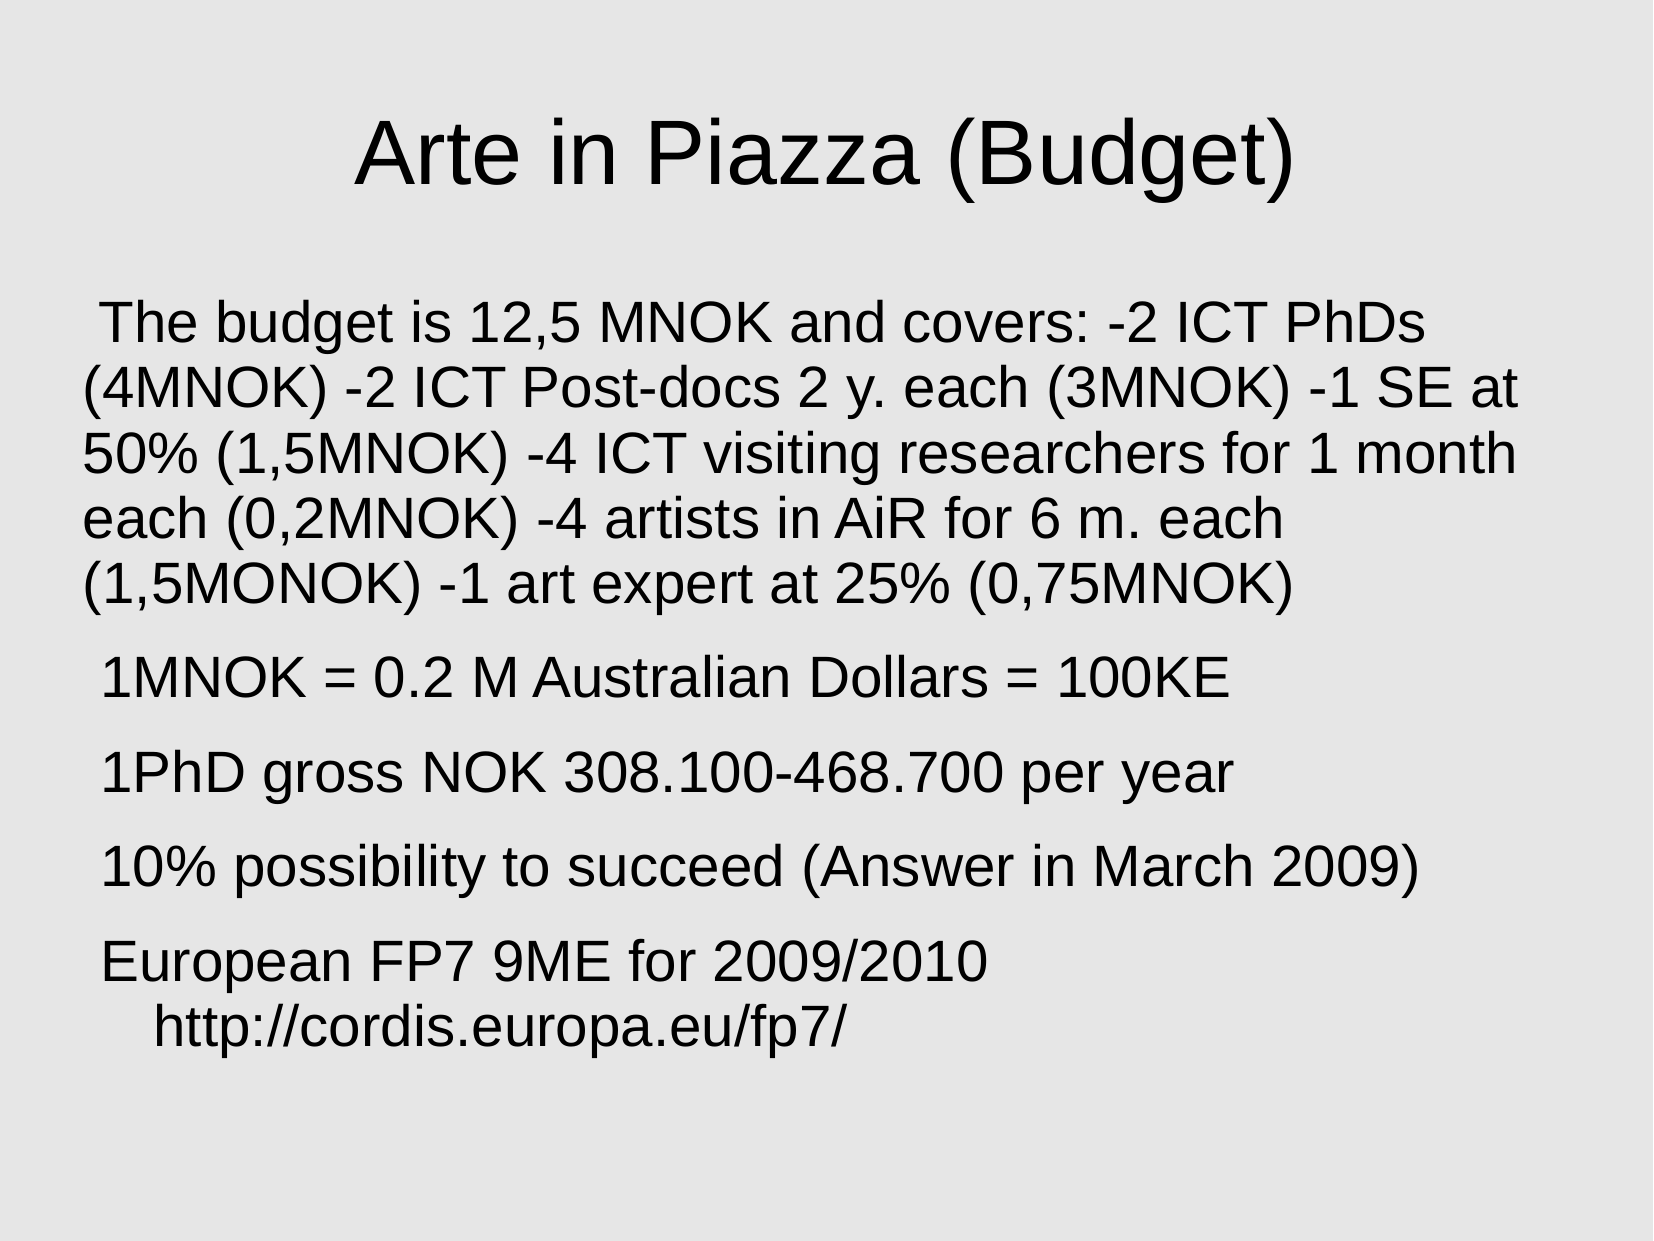

# Arte in Piazza (Budget)
 The budget is 12,5 MNOK and covers: -2 ICT PhDs (4MNOK) -2 ICT Post-docs 2 y. each (3MNOK) -1 SE at 50% (1,5MNOK) -4 ICT visiting researchers for 1 month each (0,2MNOK) -4 artists in AiR for 6 m. each (1,5MONOK) -1 art expert at 25% (0,75MNOK)
1MNOK = 0.2 M Australian Dollars = 100KE
1PhD gross NOK 308.100-468.700 per year
10% possibility to succeed (Answer in March 2009)
European FP7 9ME for 2009/2010 http://cordis.europa.eu/fp7/